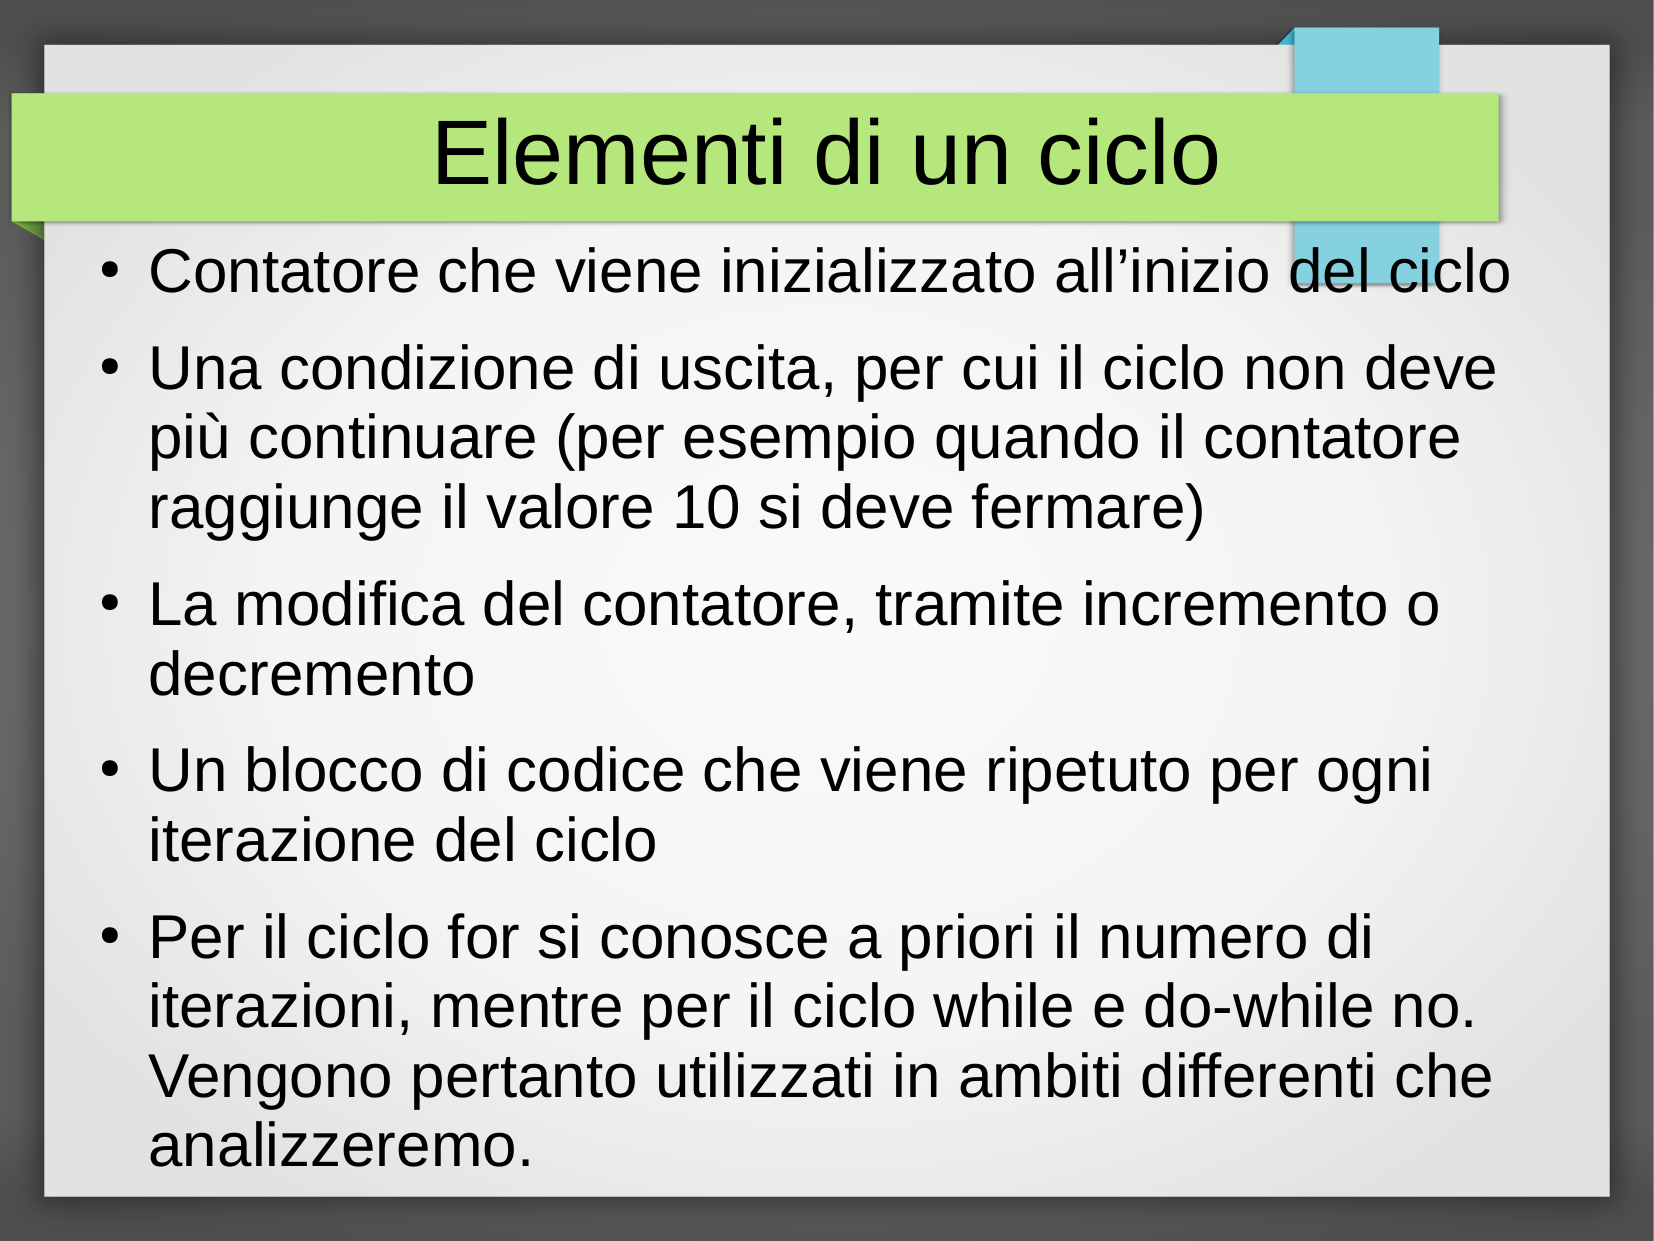

# Elementi di un ciclo
Contatore che viene inizializzato all’inizio del ciclo
Una condizione di uscita, per cui il ciclo non deve più continuare (per esempio quando il contatore raggiunge il valore 10 si deve fermare)
La modifica del contatore, tramite incremento o decremento
Un blocco di codice che viene ripetuto per ogni iterazione del ciclo
Per il ciclo for si conosce a priori il numero di iterazioni, mentre per il ciclo while e do-while no. Vengono pertanto utilizzati in ambiti differenti che analizzeremo.